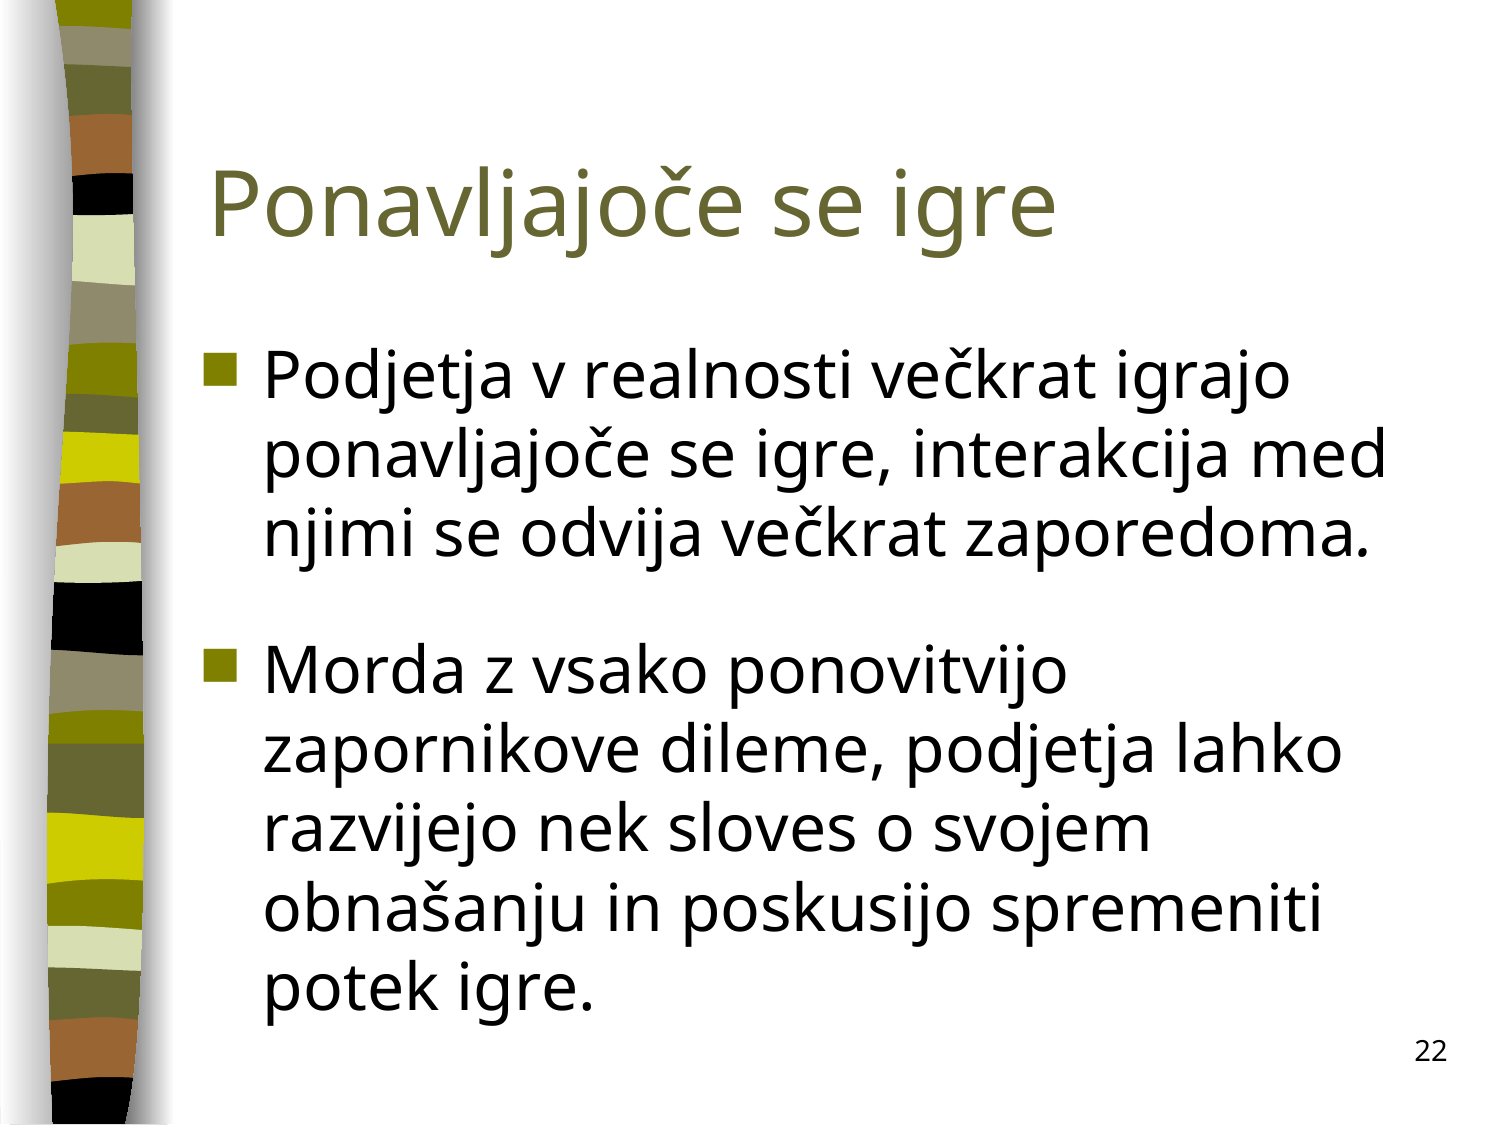

# Ponavljajoče se igre
Podjetja v realnosti večkrat igrajo ponavljajoče se igre, interakcija med njimi se odvija večkrat zaporedoma.
Morda z vsako ponovitvijo zapornikove dileme, podjetja lahko razvijejo nek sloves o svojem obnašanju in poskusijo spremeniti potek igre.